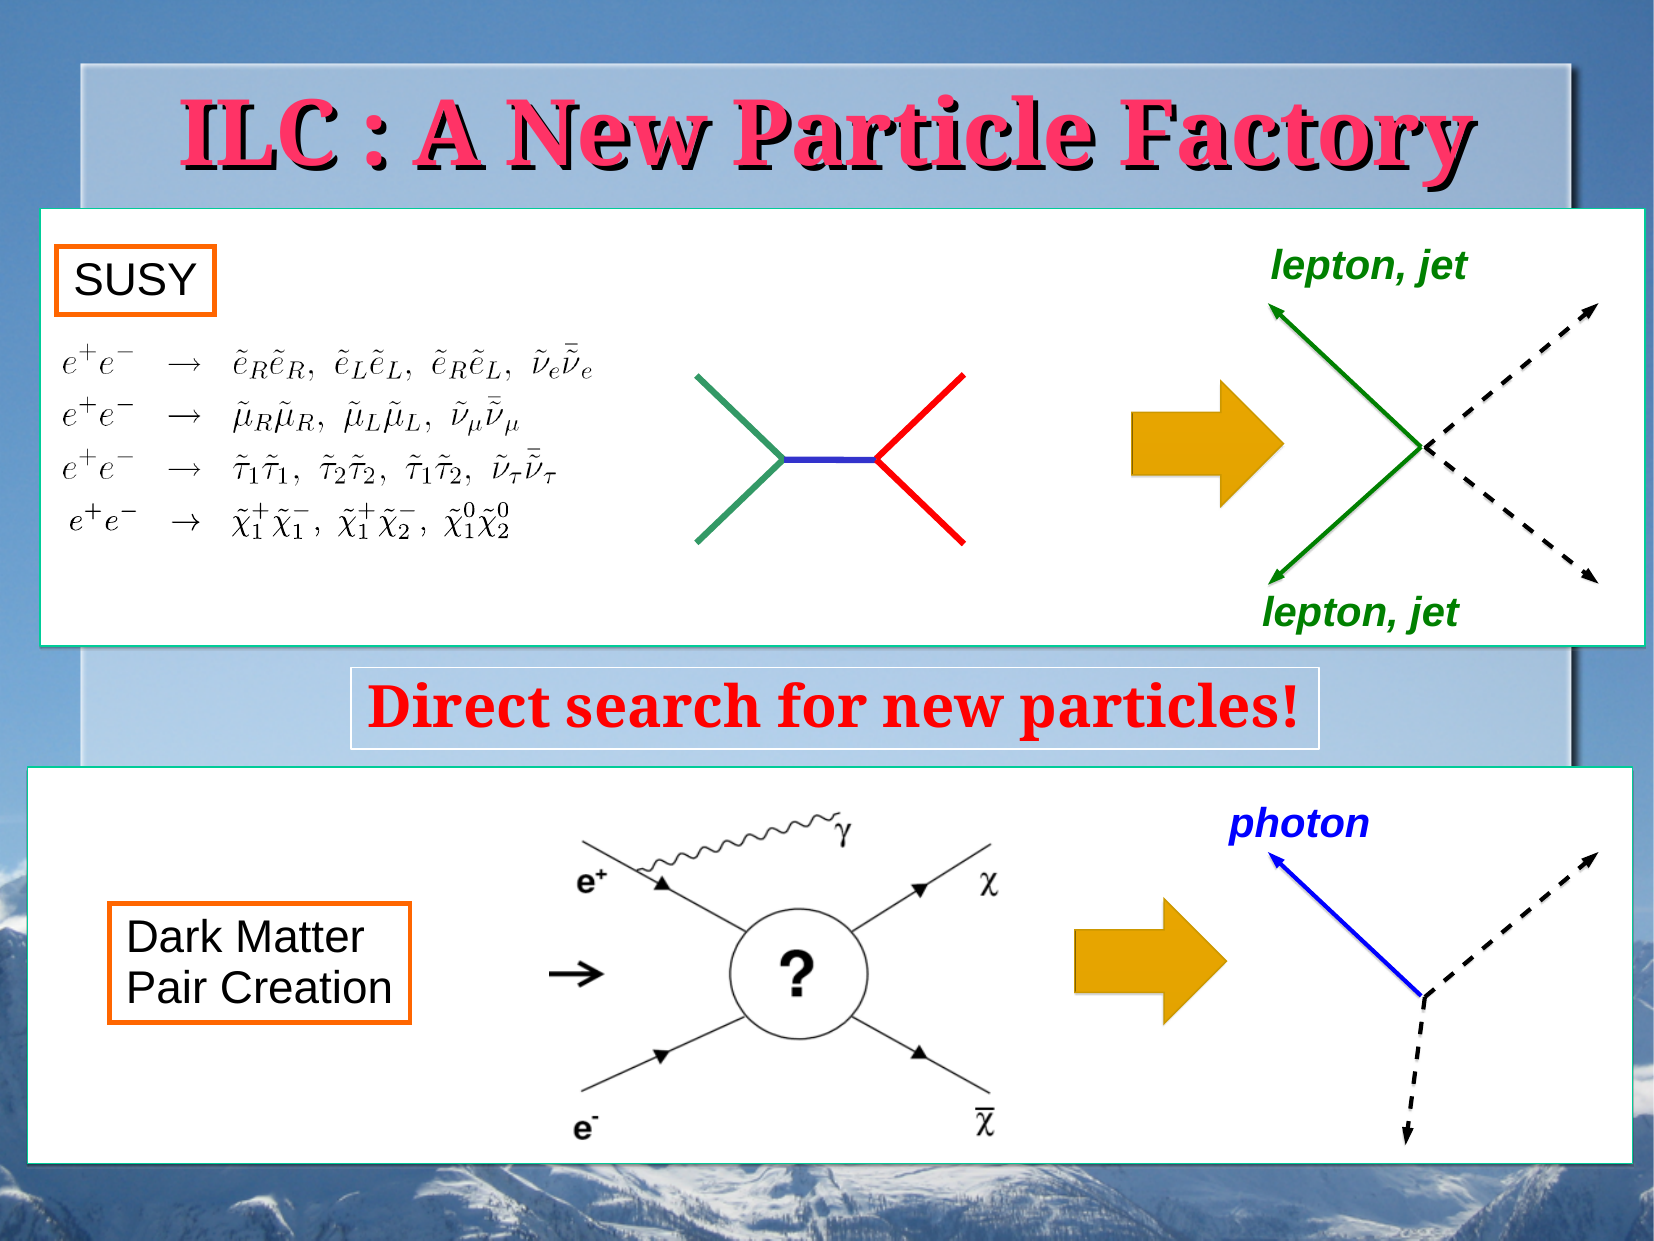

# ILC : A New Particle Factory
lepton, jet
SUSY
lepton, jet
Direct search for new particles!
photon
Dark Matter
Pair Creation